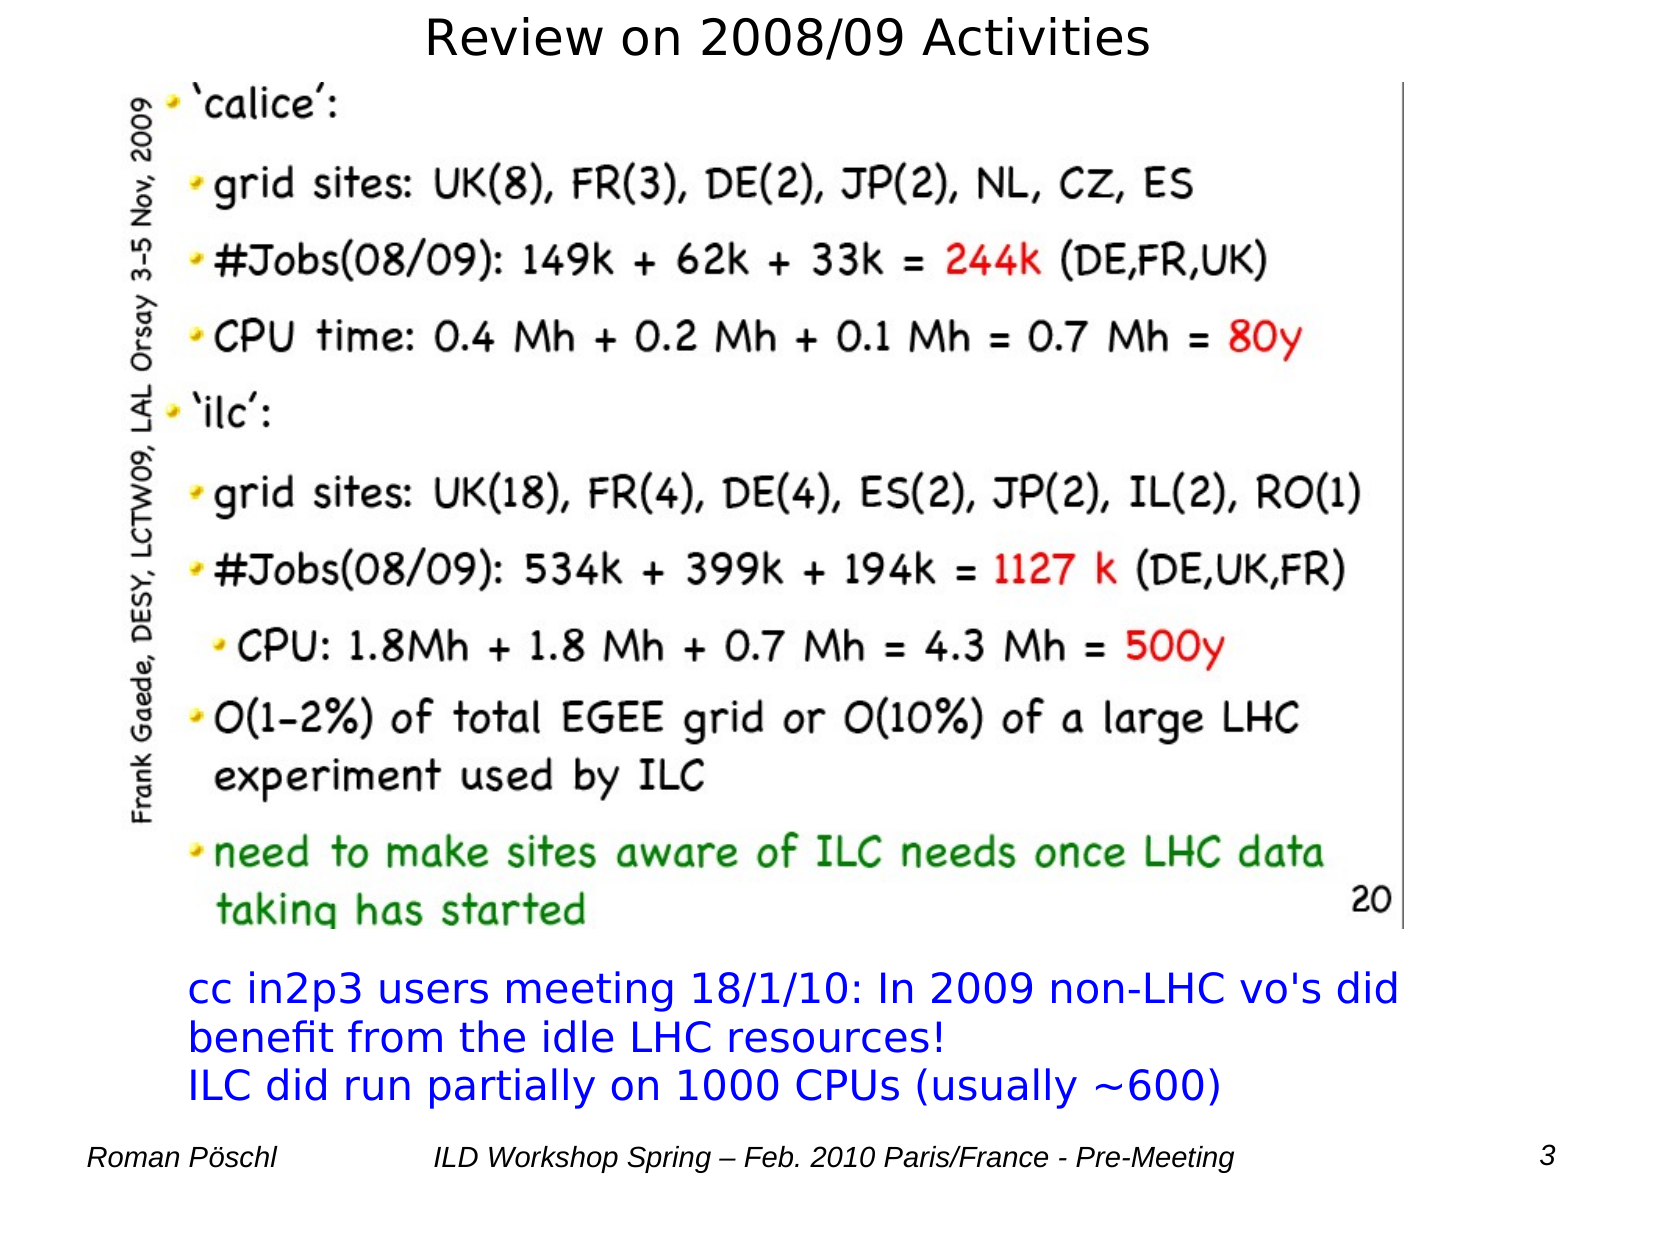

Review on 2008/09 Activities
cc in2p3 users meeting 18/1/10: In 2009 non-LHC vo's did
benefit from the idle LHC resources!
ILC did run partially on 1000 CPUs (usually ~600)